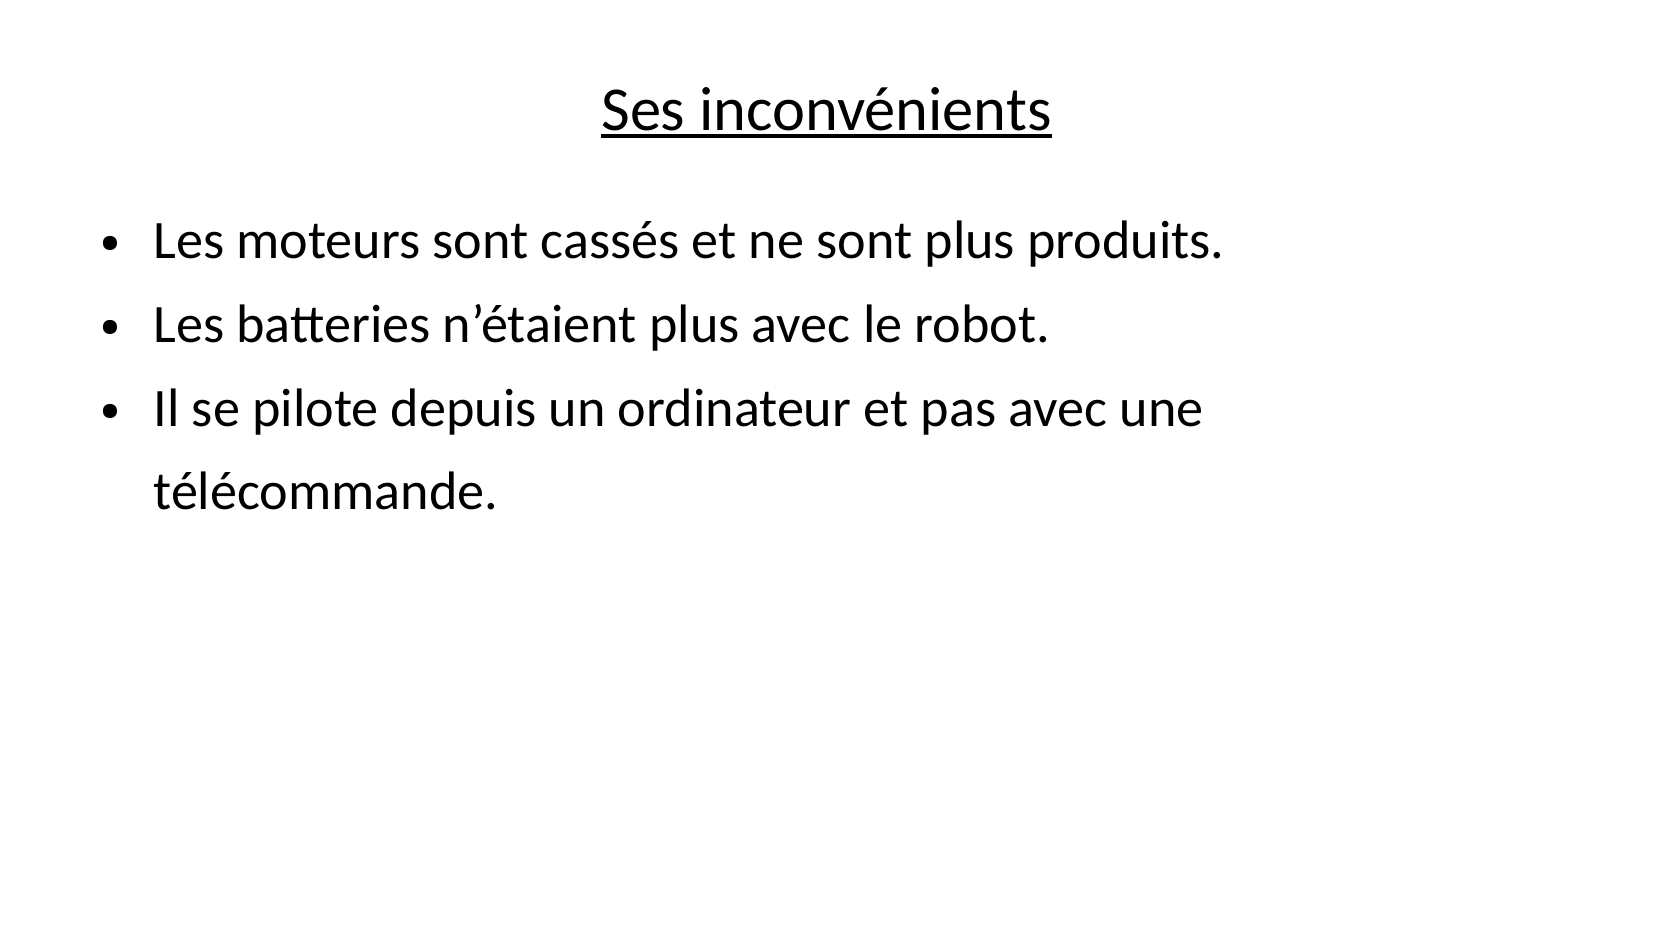

# Ses inconvénients
Les moteurs sont cassés et ne sont plus produits.
Les batteries n’étaient plus avec le robot.
Il se pilote depuis un ordinateur et pas avec une
télécommande.